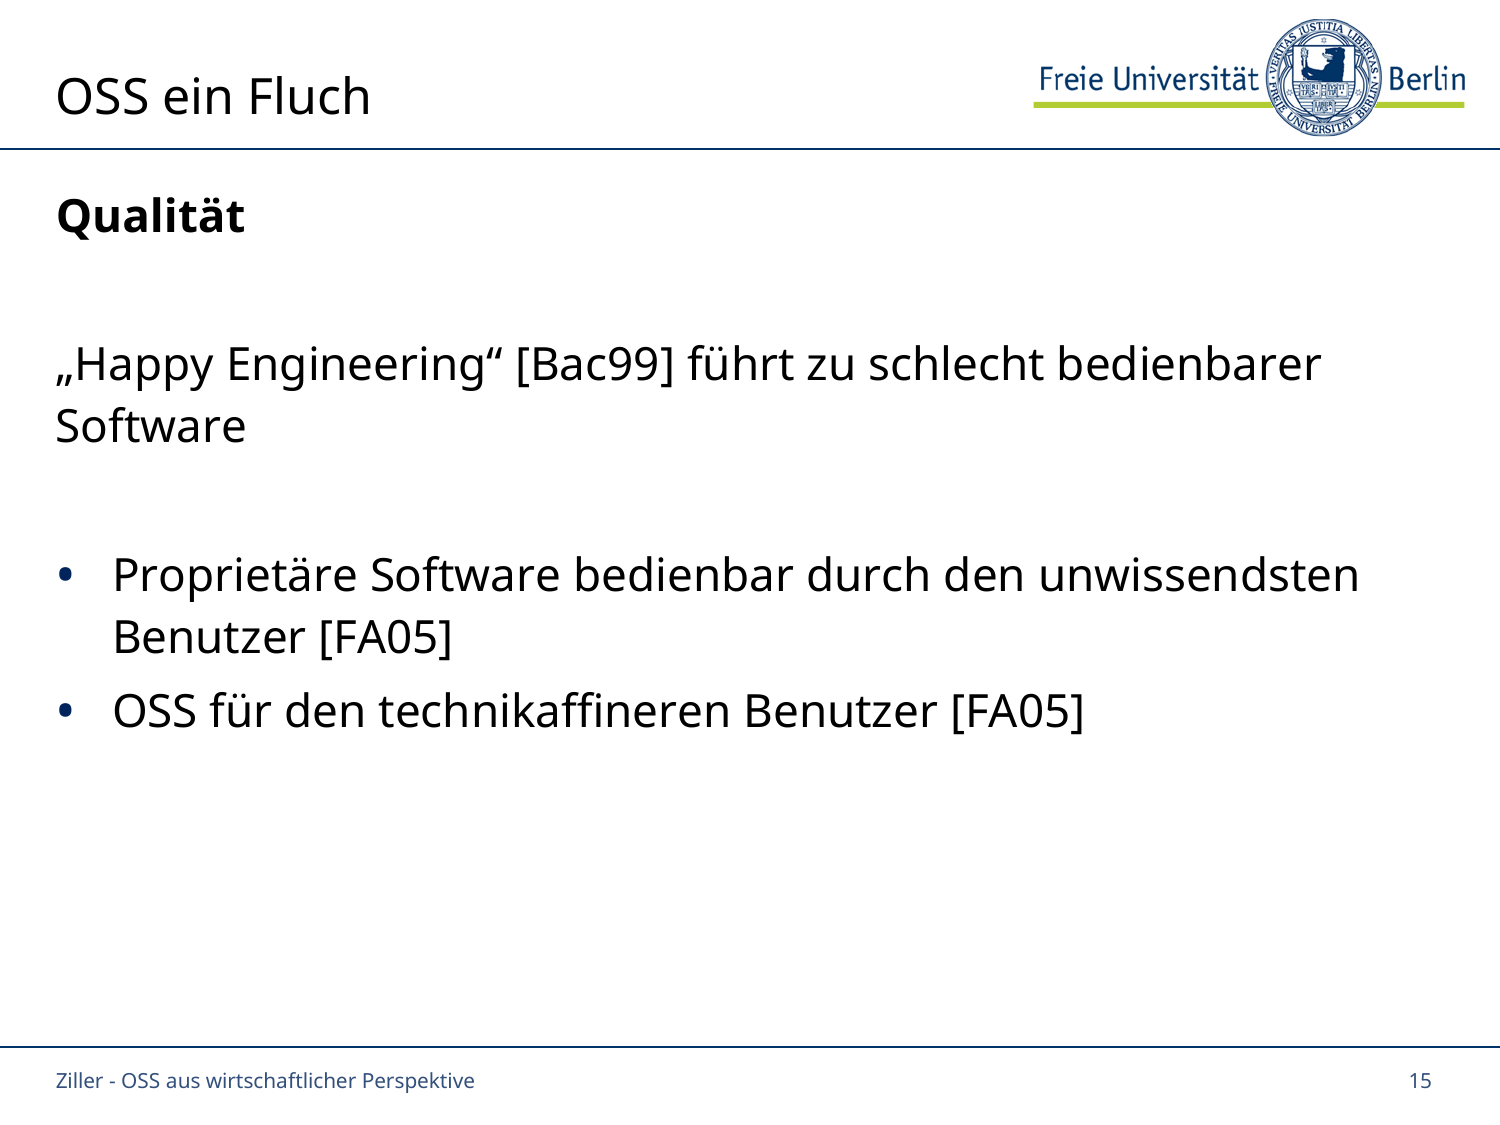

# OSS ein Fluch
Qualität
„Happy Engineering“ [Bac99] führt zu schlecht bedienbarer Software
Proprietäre Software bedienbar durch den unwissendsten Benutzer [FA05]
OSS für den technikaffineren Benutzer [FA05]
Ziller - OSS aus wirtschaftlicher Perspektive
15